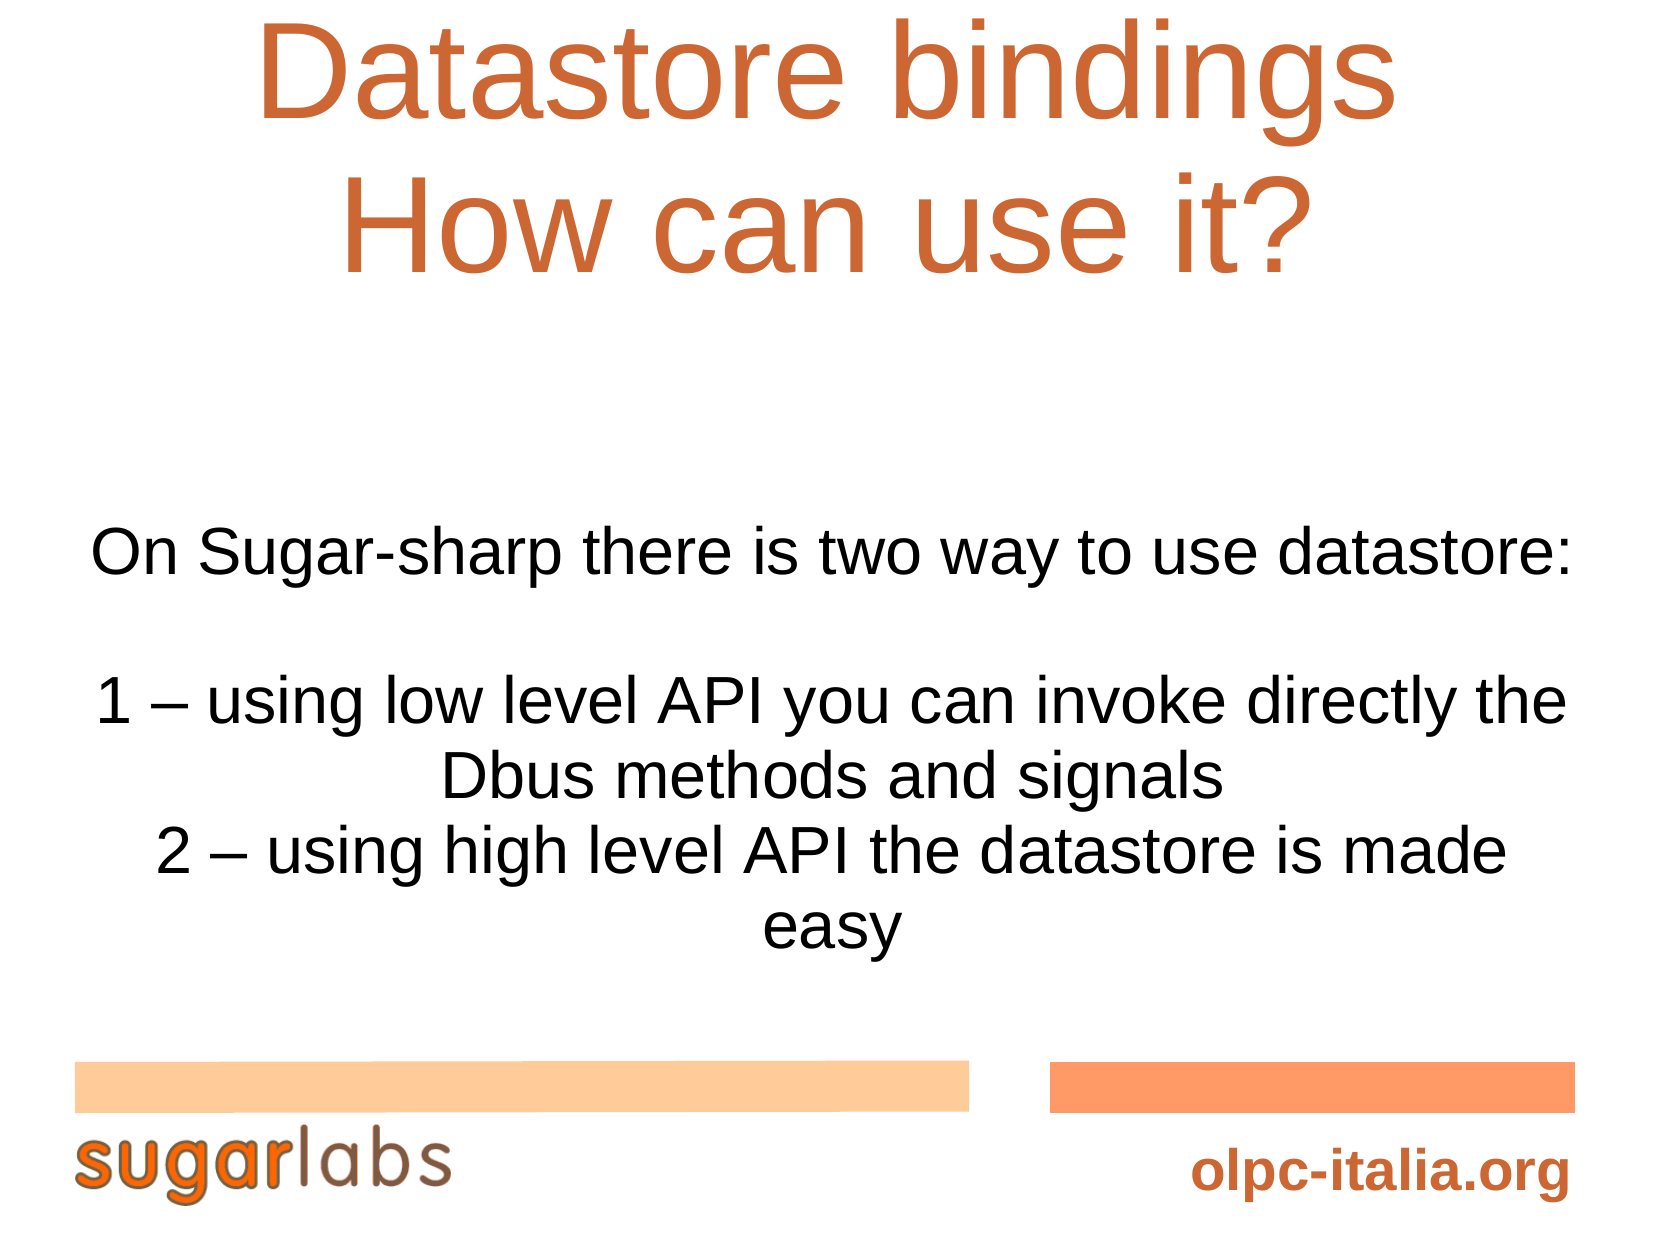

# Datastore bindings How can use it?
On Sugar-sharp there is two way to use datastore:
1 – using low level API you can invoke directly the Dbus methods and signals
2 – using high level API the datastore is made easy